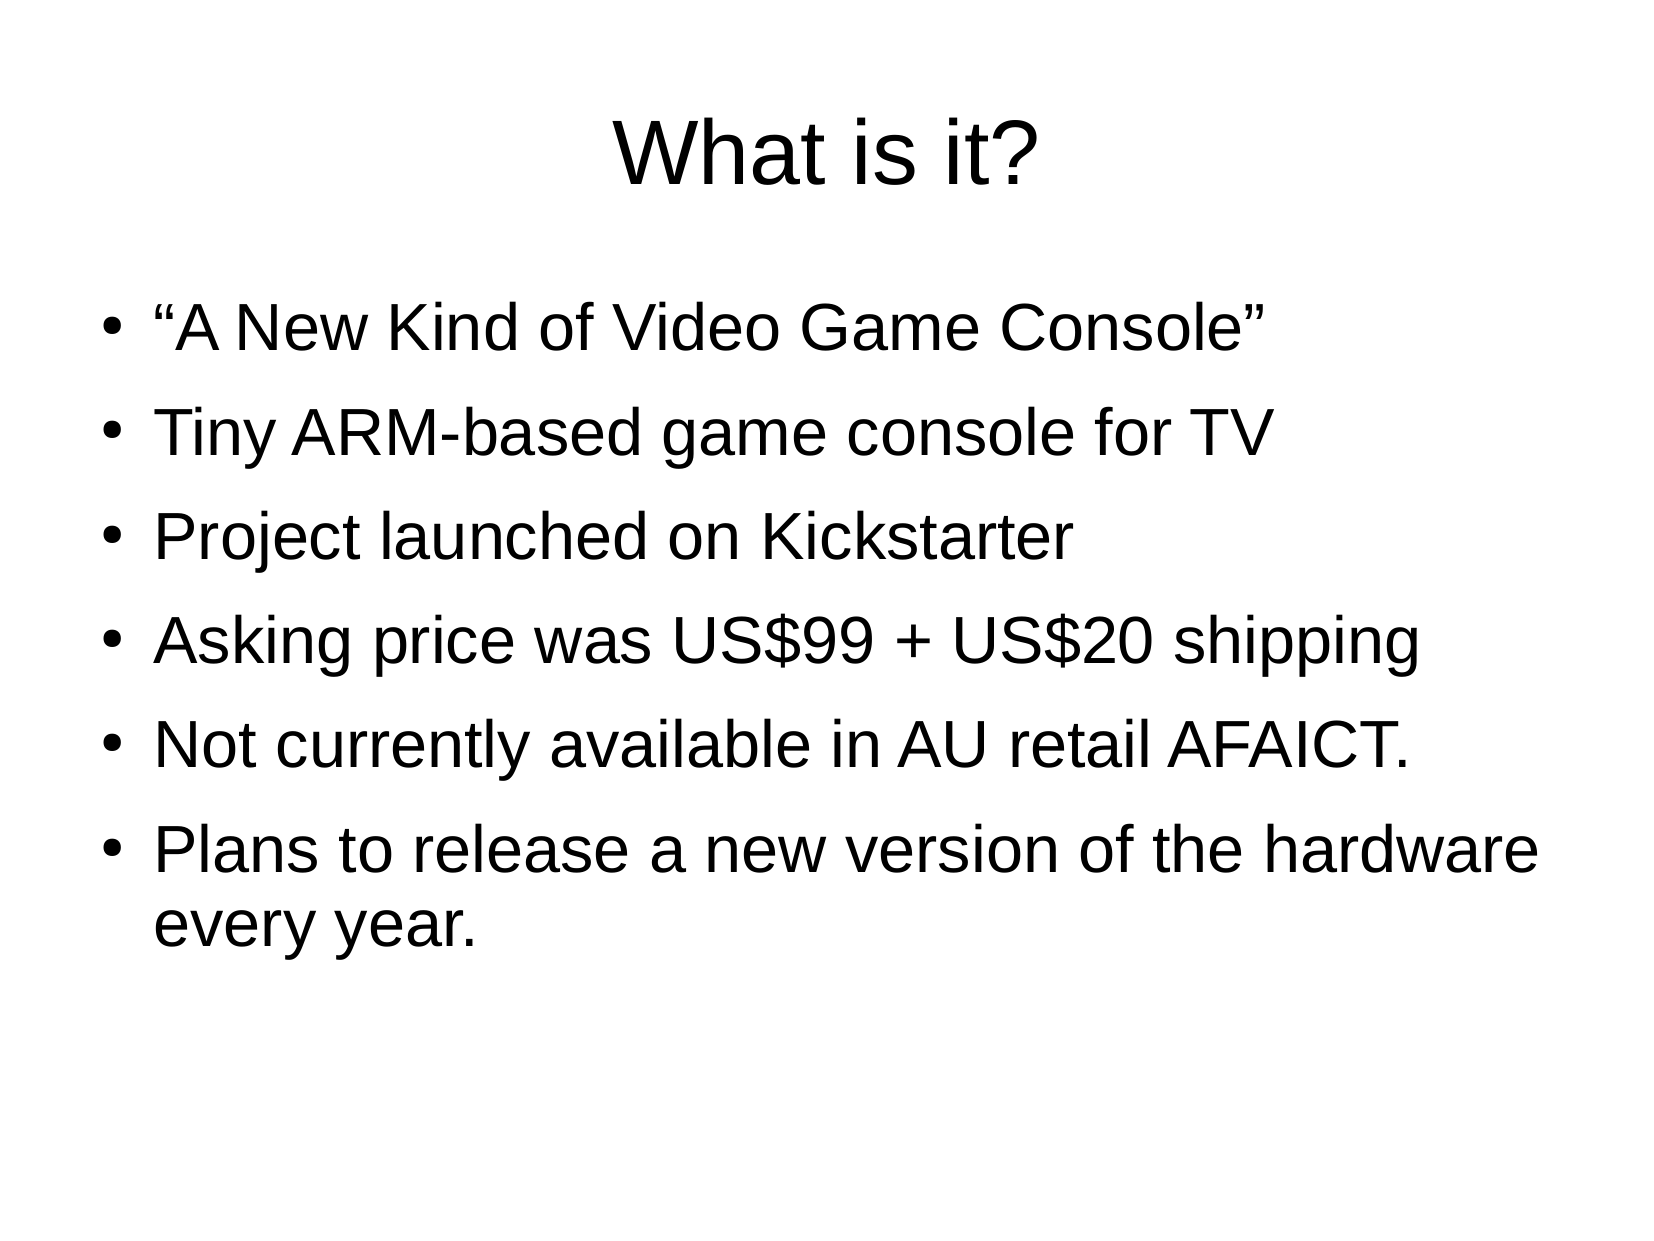

# What is it?
“A New Kind of Video Game Console”
Tiny ARM-based game console for TV
Project launched on Kickstarter
Asking price was US$99 + US$20 shipping
Not currently available in AU retail AFAICT.
Plans to release a new version of the hardware every year.